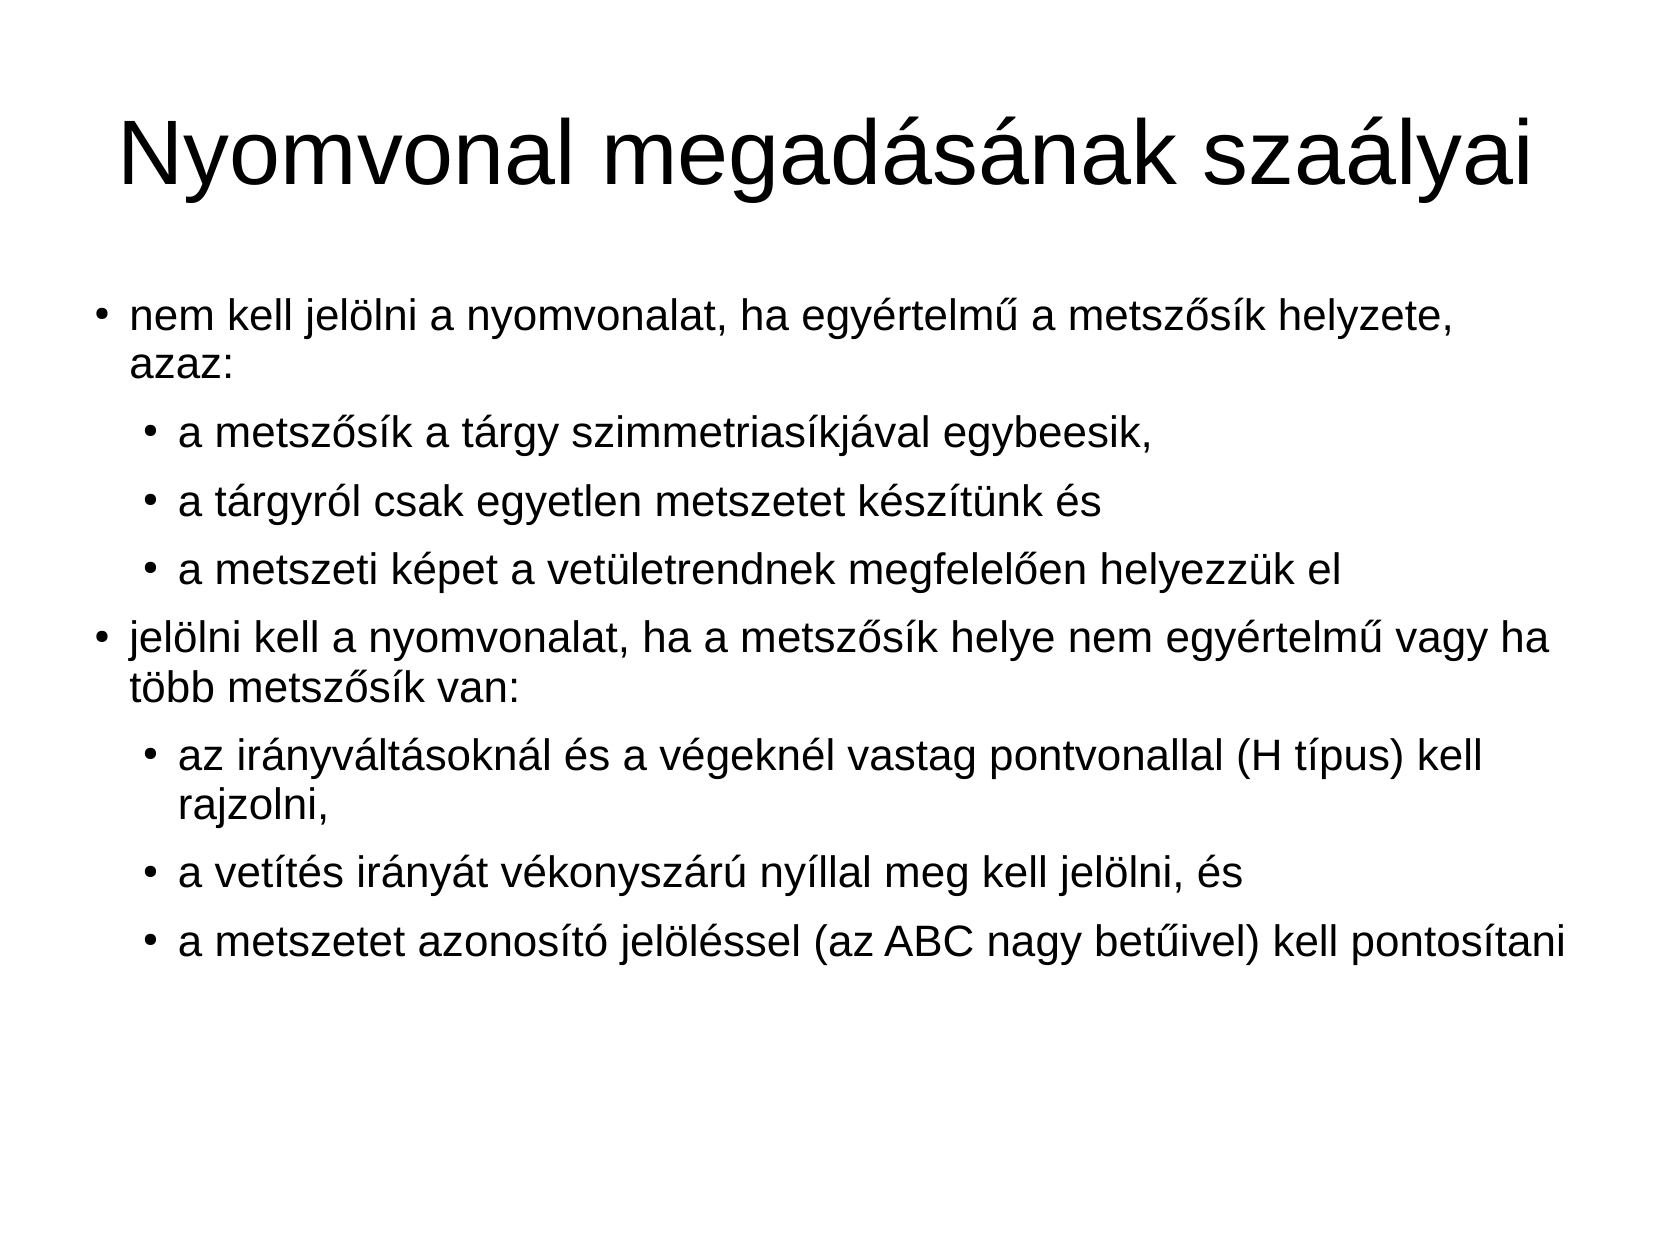

# Nyomvonal megadásának szaályai
nem kell jelölni a nyomvonalat, ha egyértelmű a metszősík helyzete, azaz:
a metszősík a tárgy szimmetriasíkjával egybeesik,
a tárgyról csak egyetlen metszetet készítünk és
a metszeti képet a vetületrendnek megfelelően helyezzük el
jelölni kell a nyomvonalat, ha a metszősík helye nem egyértelmű vagy ha több metszősík van:
az irányváltásoknál és a végeknél vastag pontvonallal (H típus) kell rajzolni,
a vetítés irányát vékonyszárú nyíllal meg kell jelölni, és
a metszetet azonosító jelöléssel (az ABC nagy betűivel) kell pontosítani